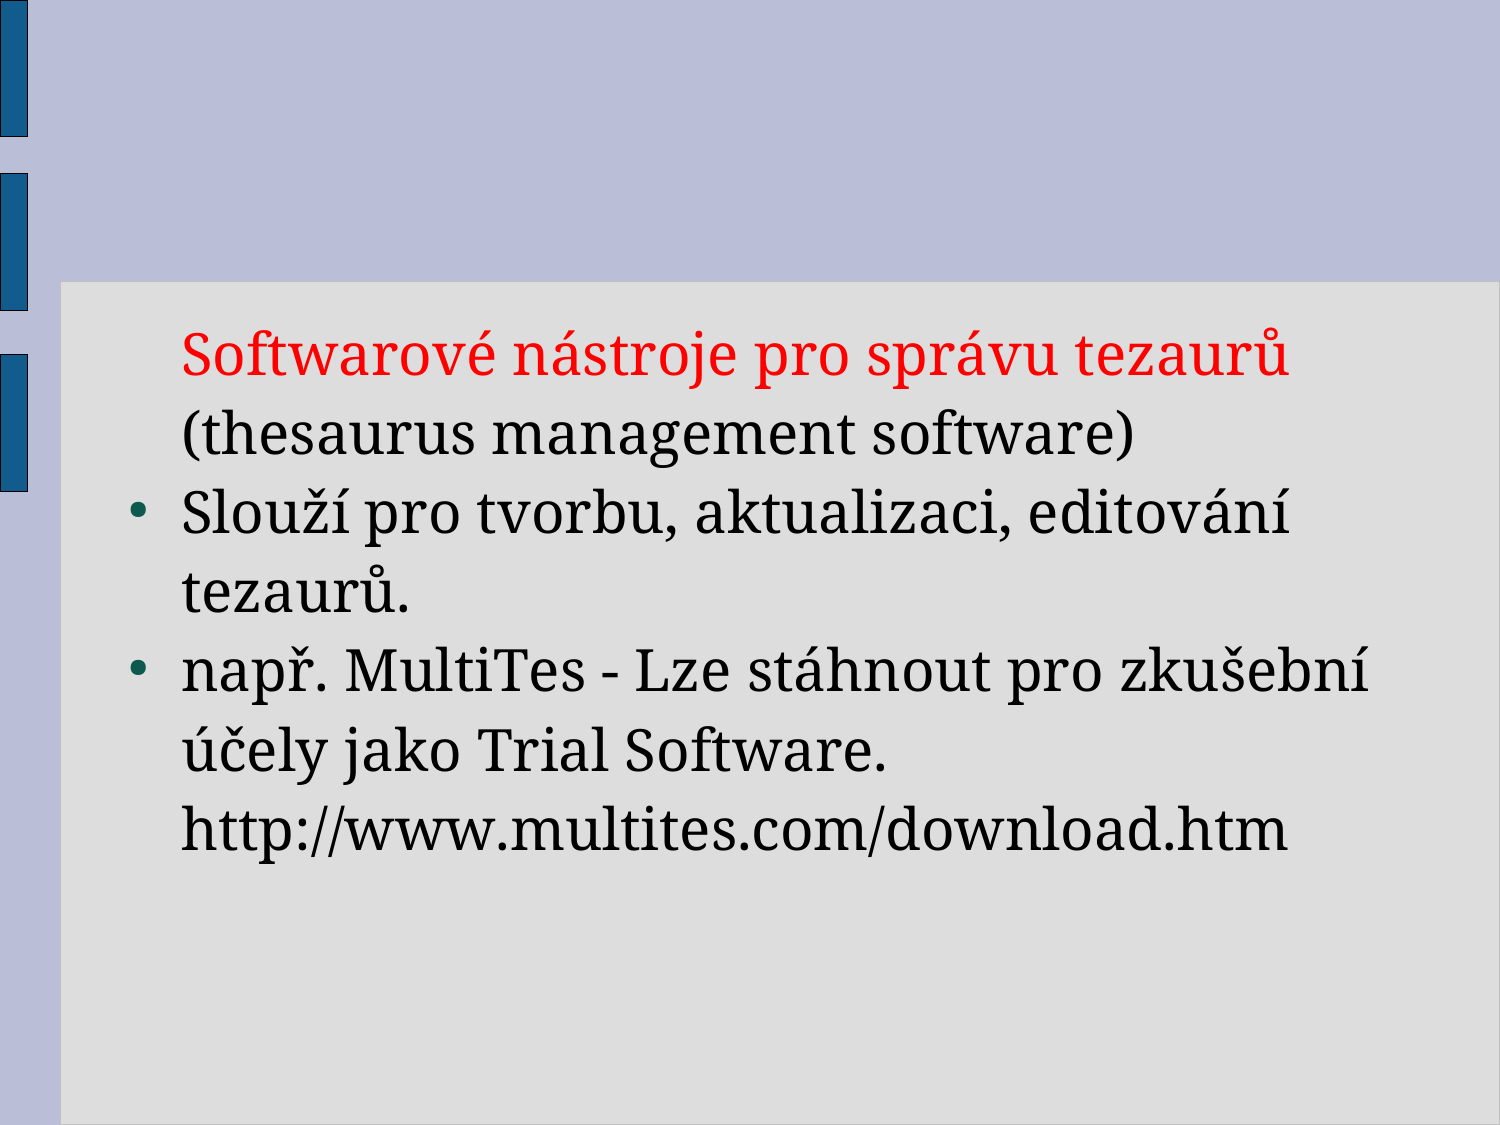

# Softwarové nástroje pro správu tezaurů (thesaurus management software)
Slouží pro tvorbu, aktualizaci, editování tezaurů.
např. MultiTes - Lze stáhnout pro zkušební účely jako Trial Software. http://www.multites.com/download.htm